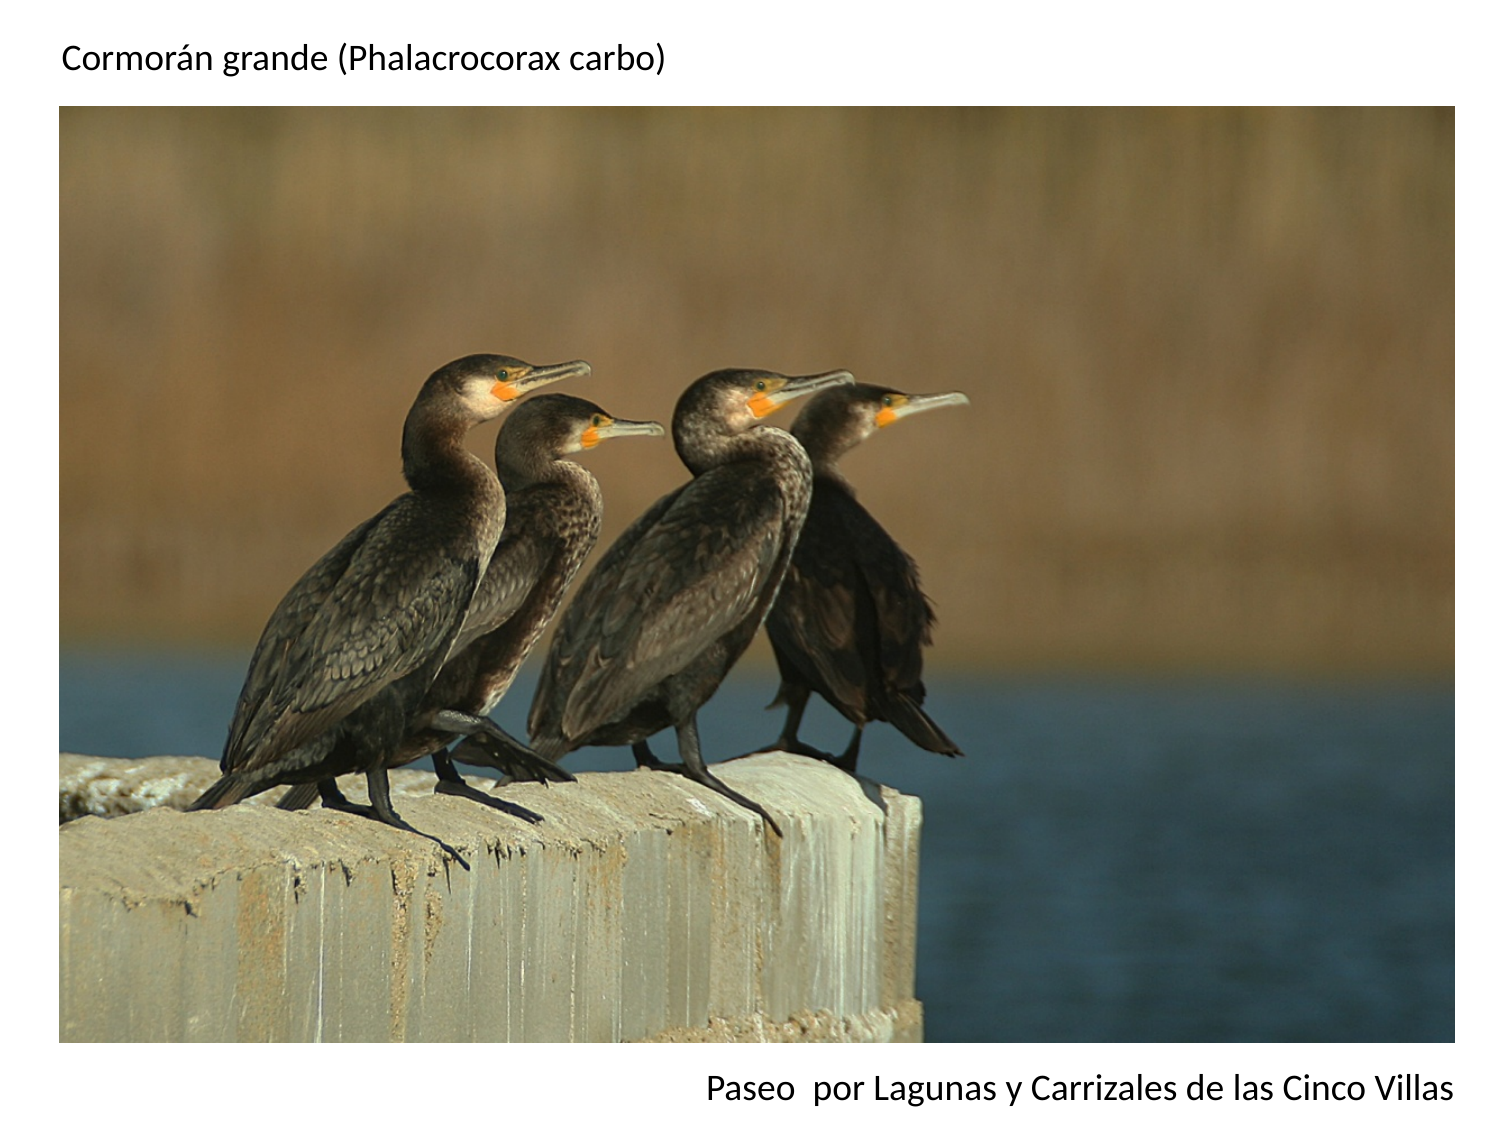

Cormorán grande (Phalacrocorax carbo)
Paseo por Lagunas y Carrizales de las Cinco Villas